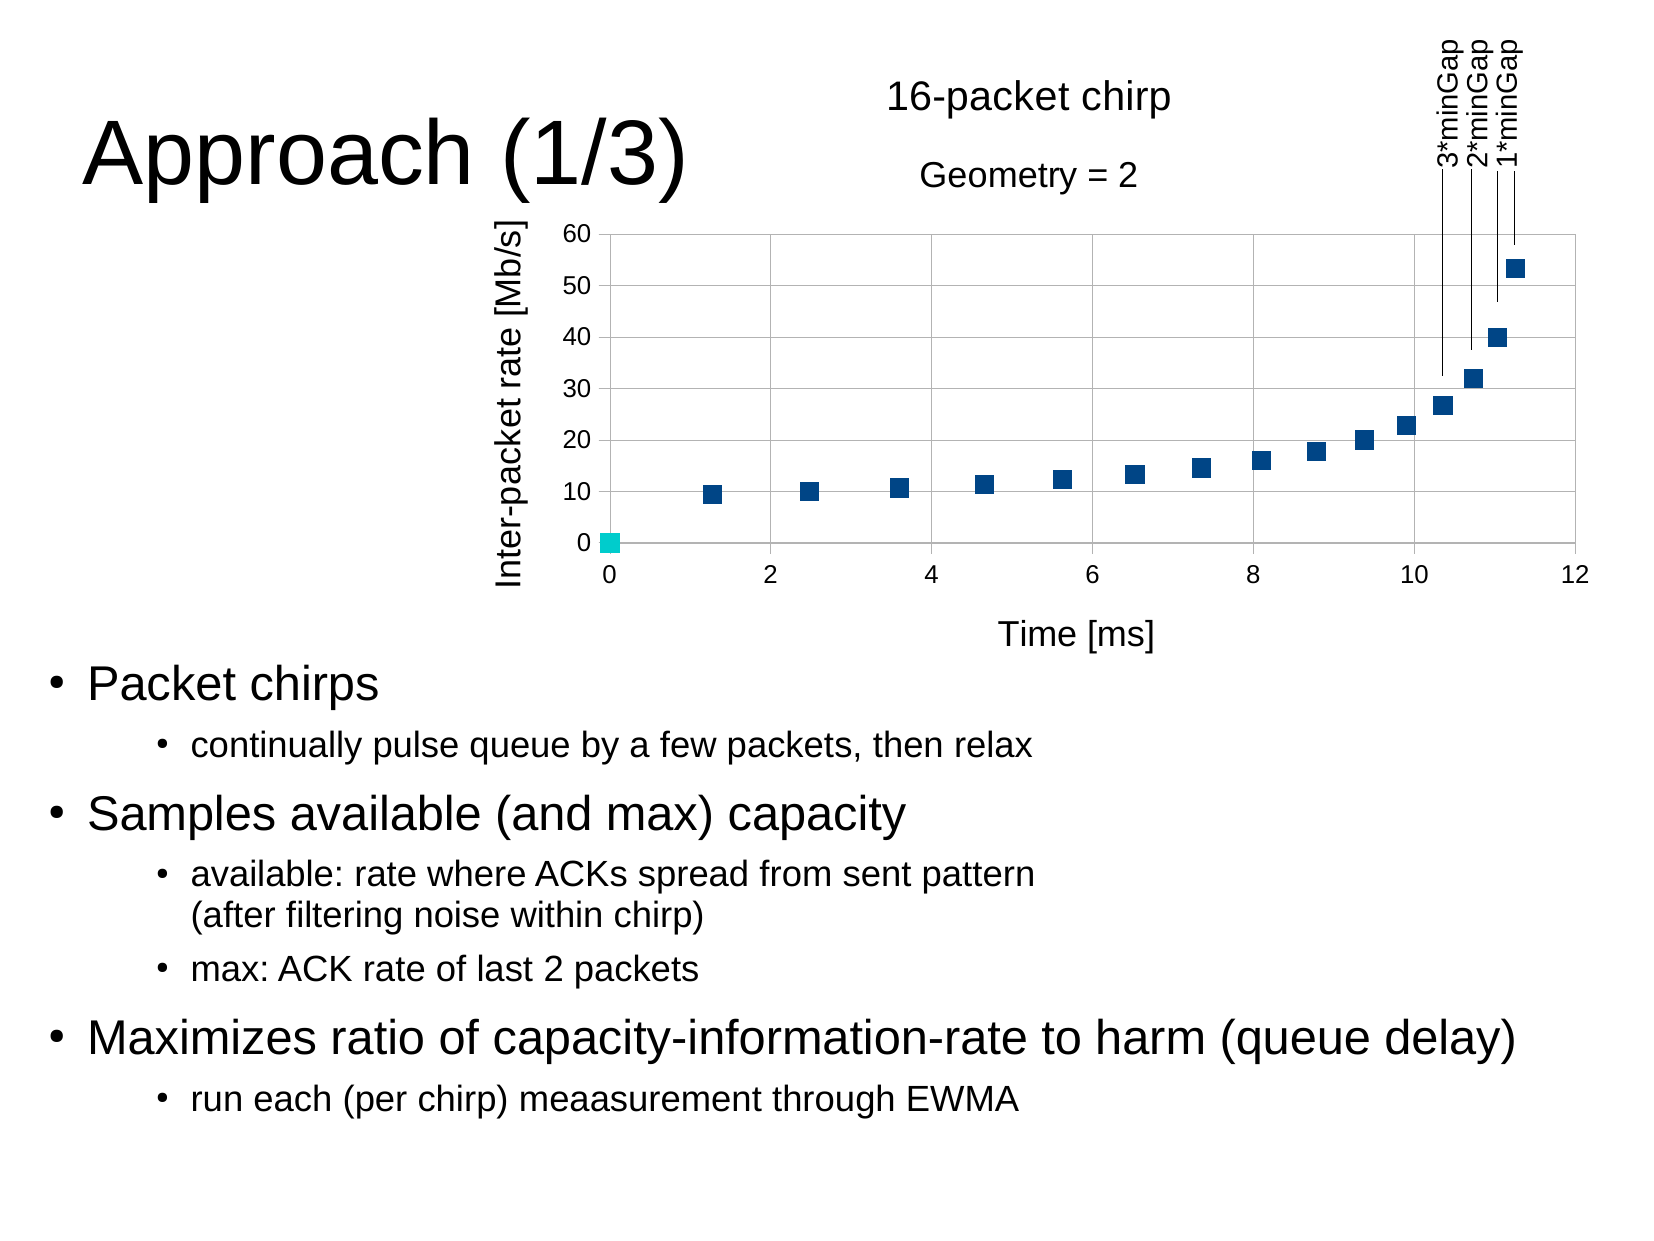

# Approach (1/3)
3*minGap
2*minGap
1*minGap
Packet chirps
continually pulse queue by a few packets, then relax
Samples available (and max) capacity
available: rate where ACKs spread from sent pattern
(after filtering noise within chirp)
max: ACK rate of last 2 packets
Maximizes ratio of capacity-information-rate to harm (queue delay)
run each (per chirp) meaasurement through EWMA